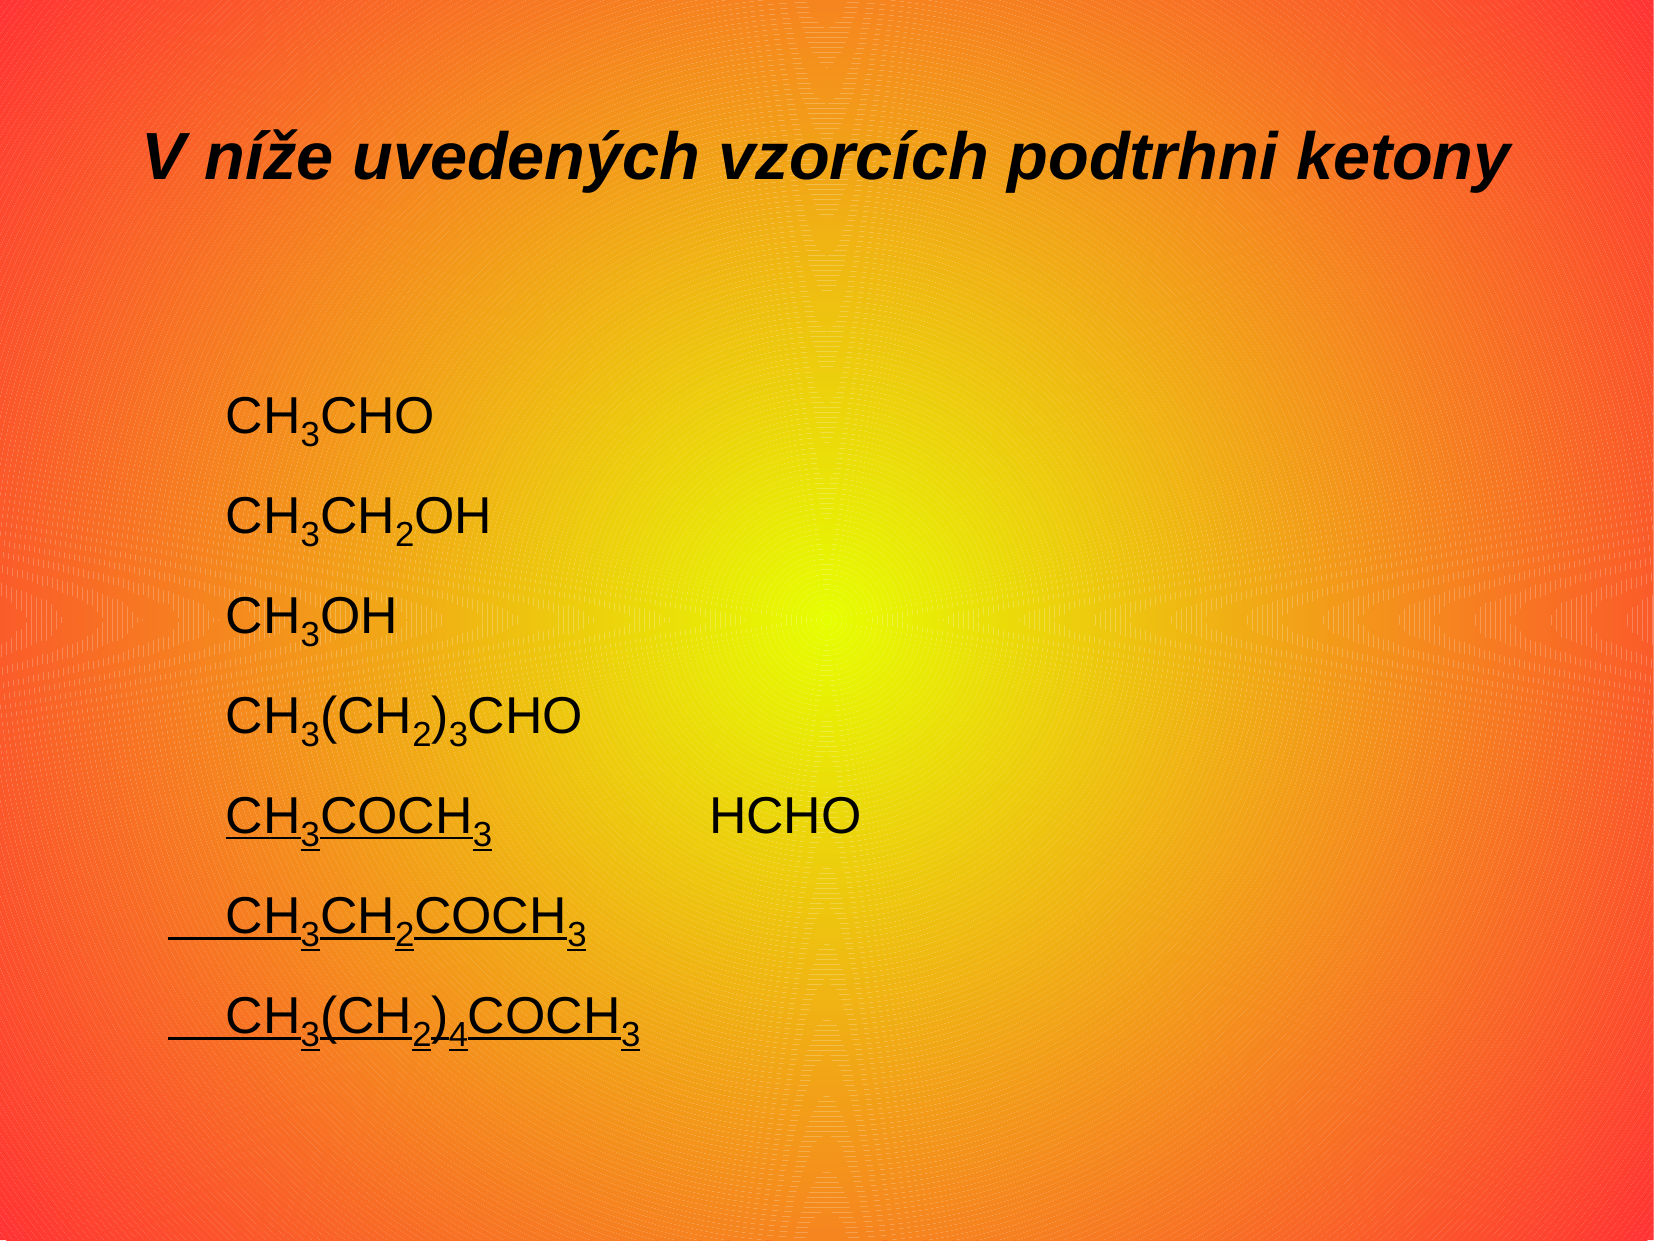

# V níže uvedených vzorcích podtrhni ketony
 CH3CHO
 CH3CH2OH
 CH3OH
 CH3(CH2)3CHO
 CH3COCH3							 HCHO
 CH3CH2COCH3
 CH3(CH2)4COCH3